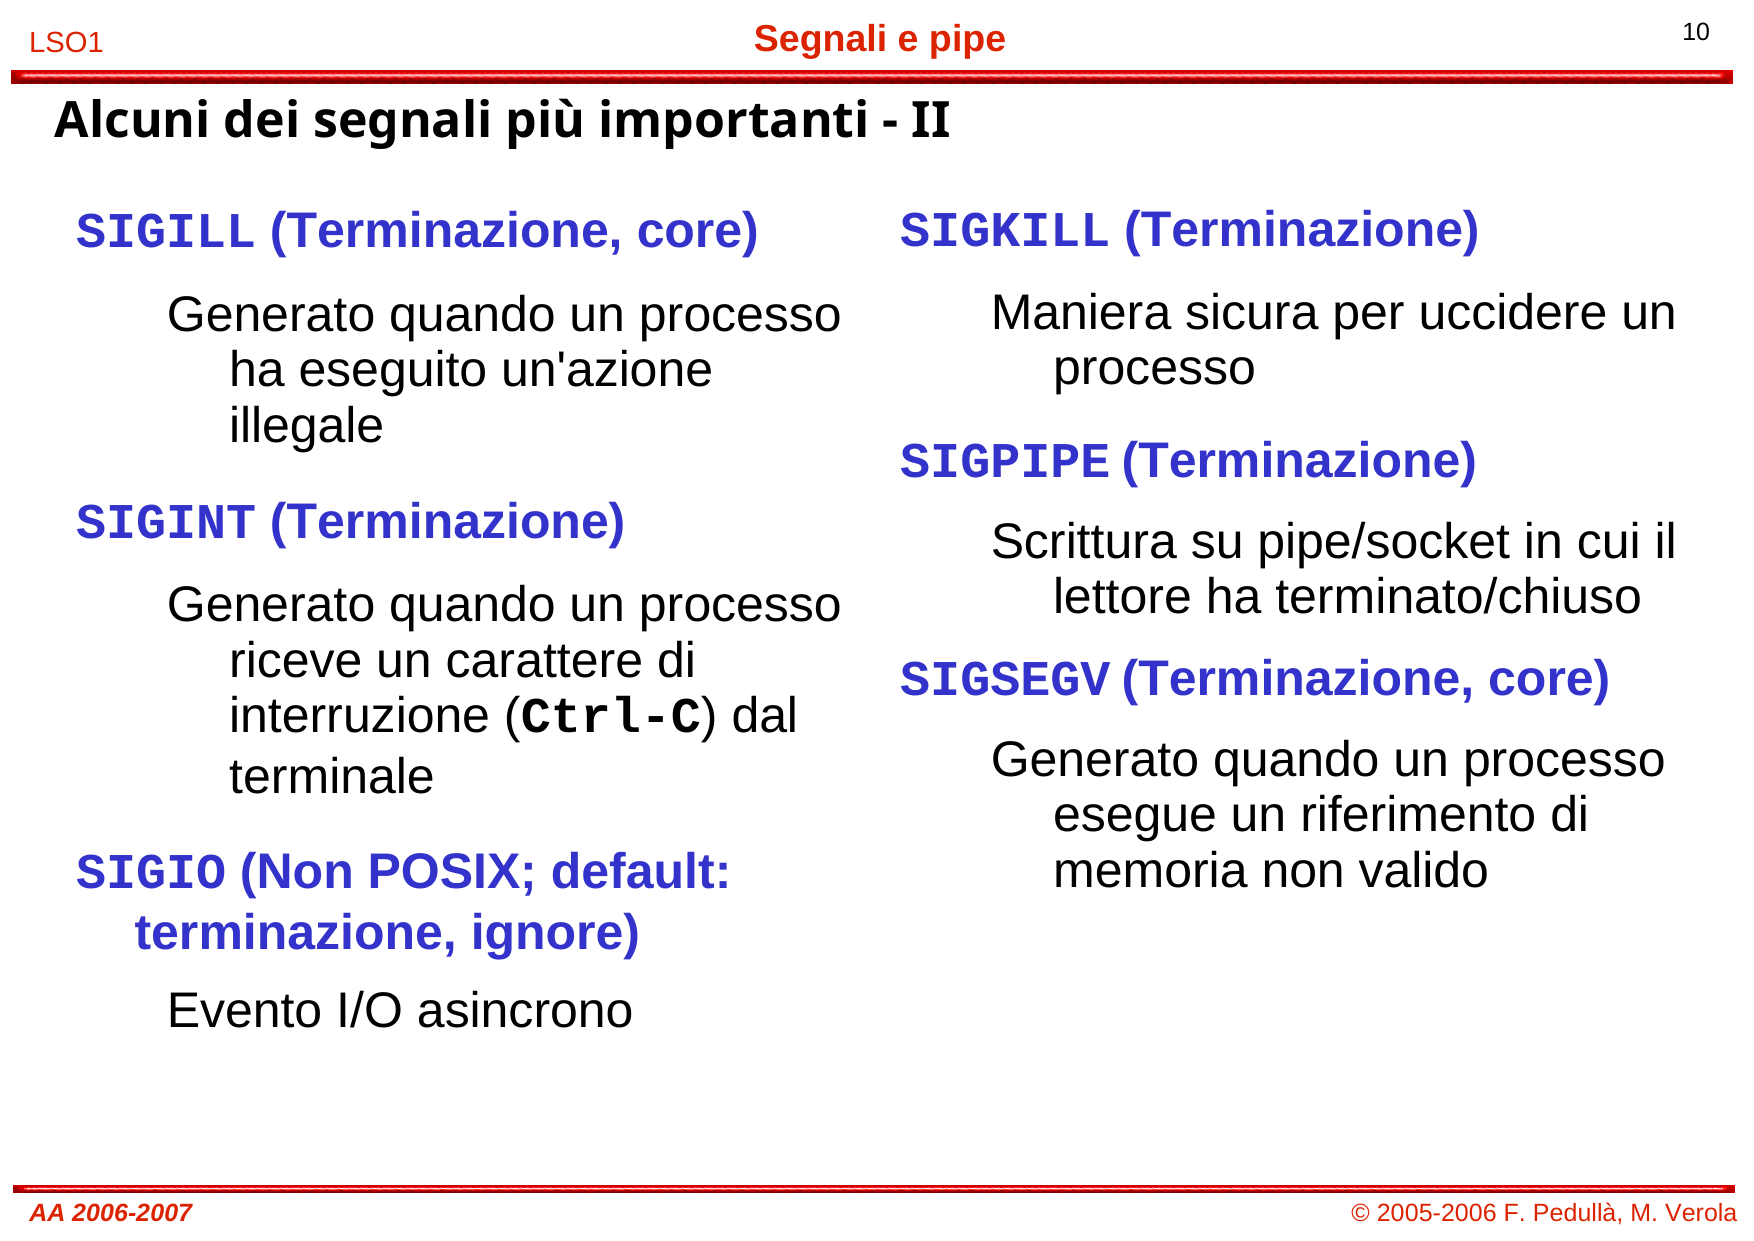

# Alcuni dei segnali più importanti - II
SIGILL (Terminazione, core)
Generato quando un processo ha eseguito un'azione illegale
SIGINT (Terminazione)
Generato quando un processo riceve un carattere di interruzione (Ctrl-C) dal terminale
SIGIO (Non POSIX; default: terminazione, ignore)
Evento I/O asincrono
SIGKILL (Terminazione)
Maniera sicura per uccidere un processo
SIGPIPE (Terminazione)
Scrittura su pipe/socket in cui il lettore ha terminato/chiuso
SIGSEGV (Terminazione, core)
Generato quando un processo esegue un riferimento di memoria non valido